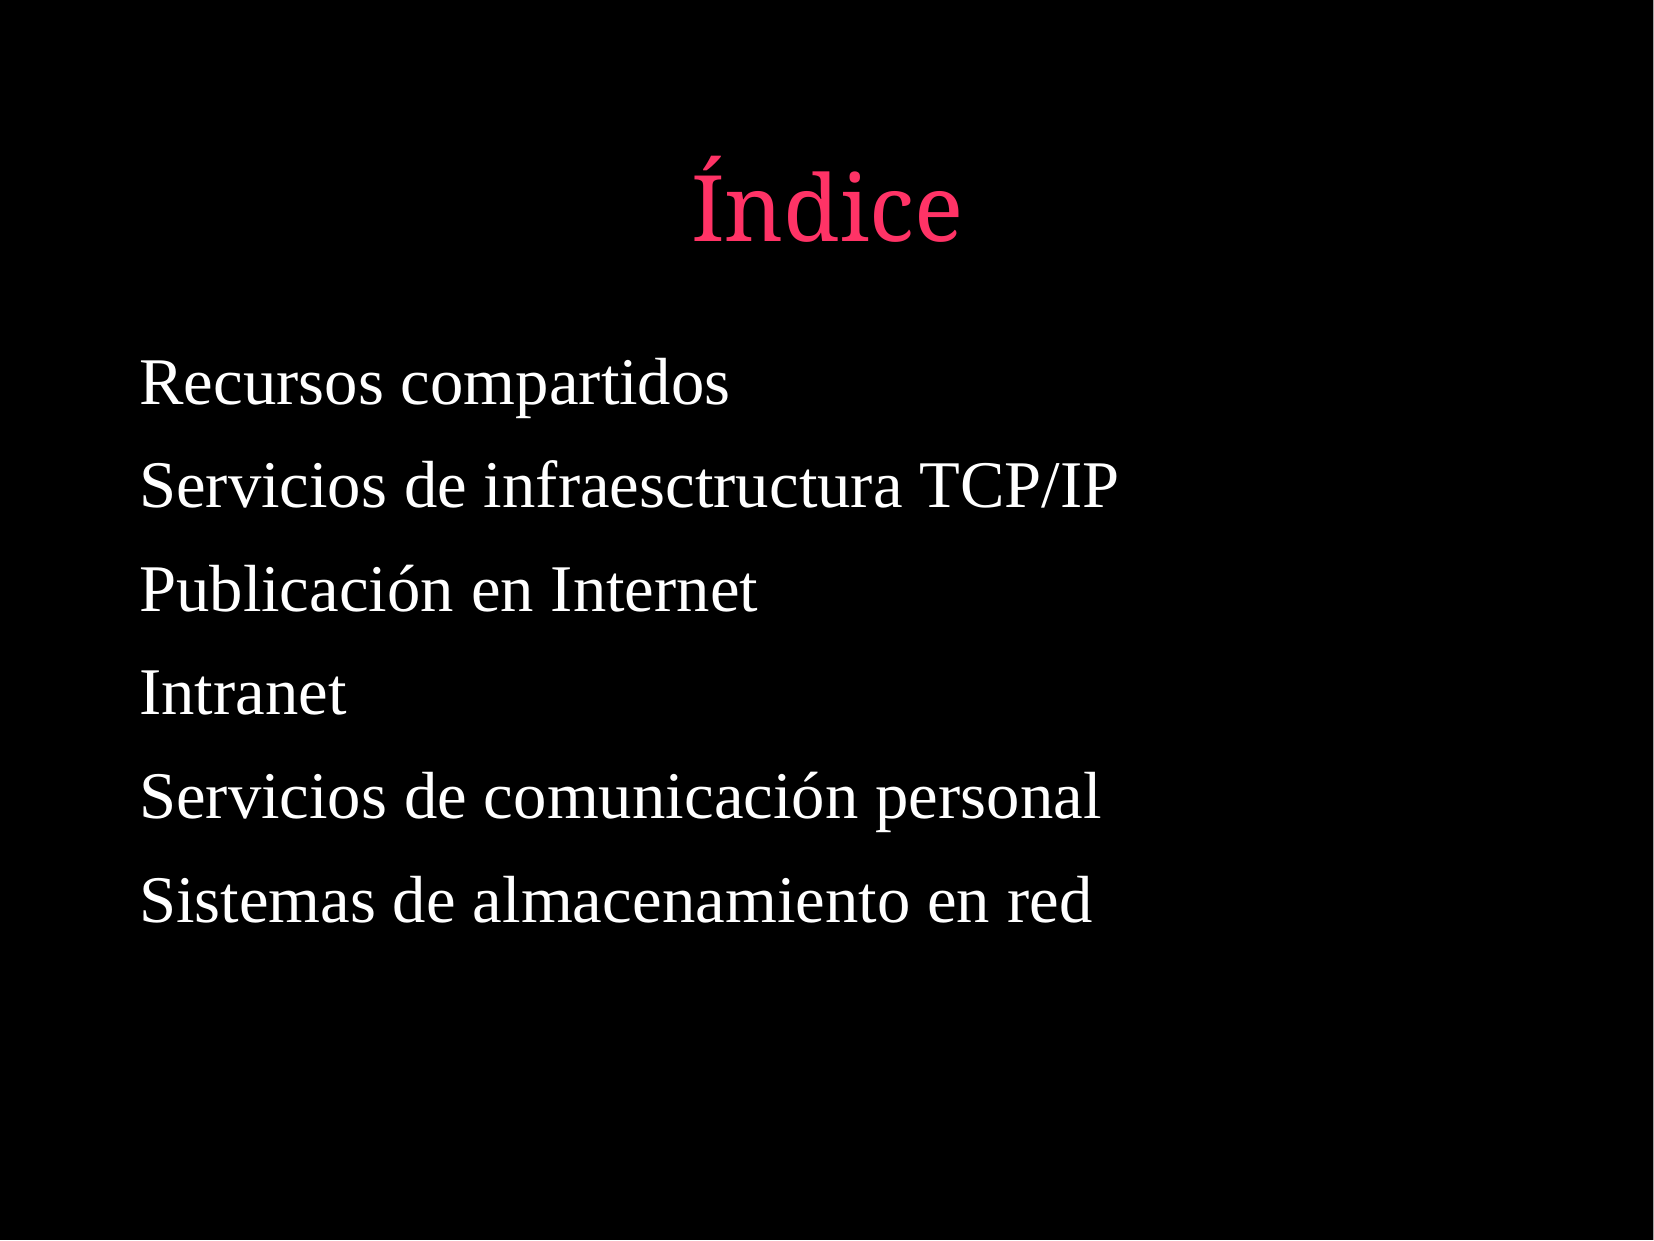

# Índice
Recursos compartidos
Servicios de infraesctructura TCP/IP
Publicación en Internet
Intranet
Servicios de comunicación personal
Sistemas de almacenamiento en red